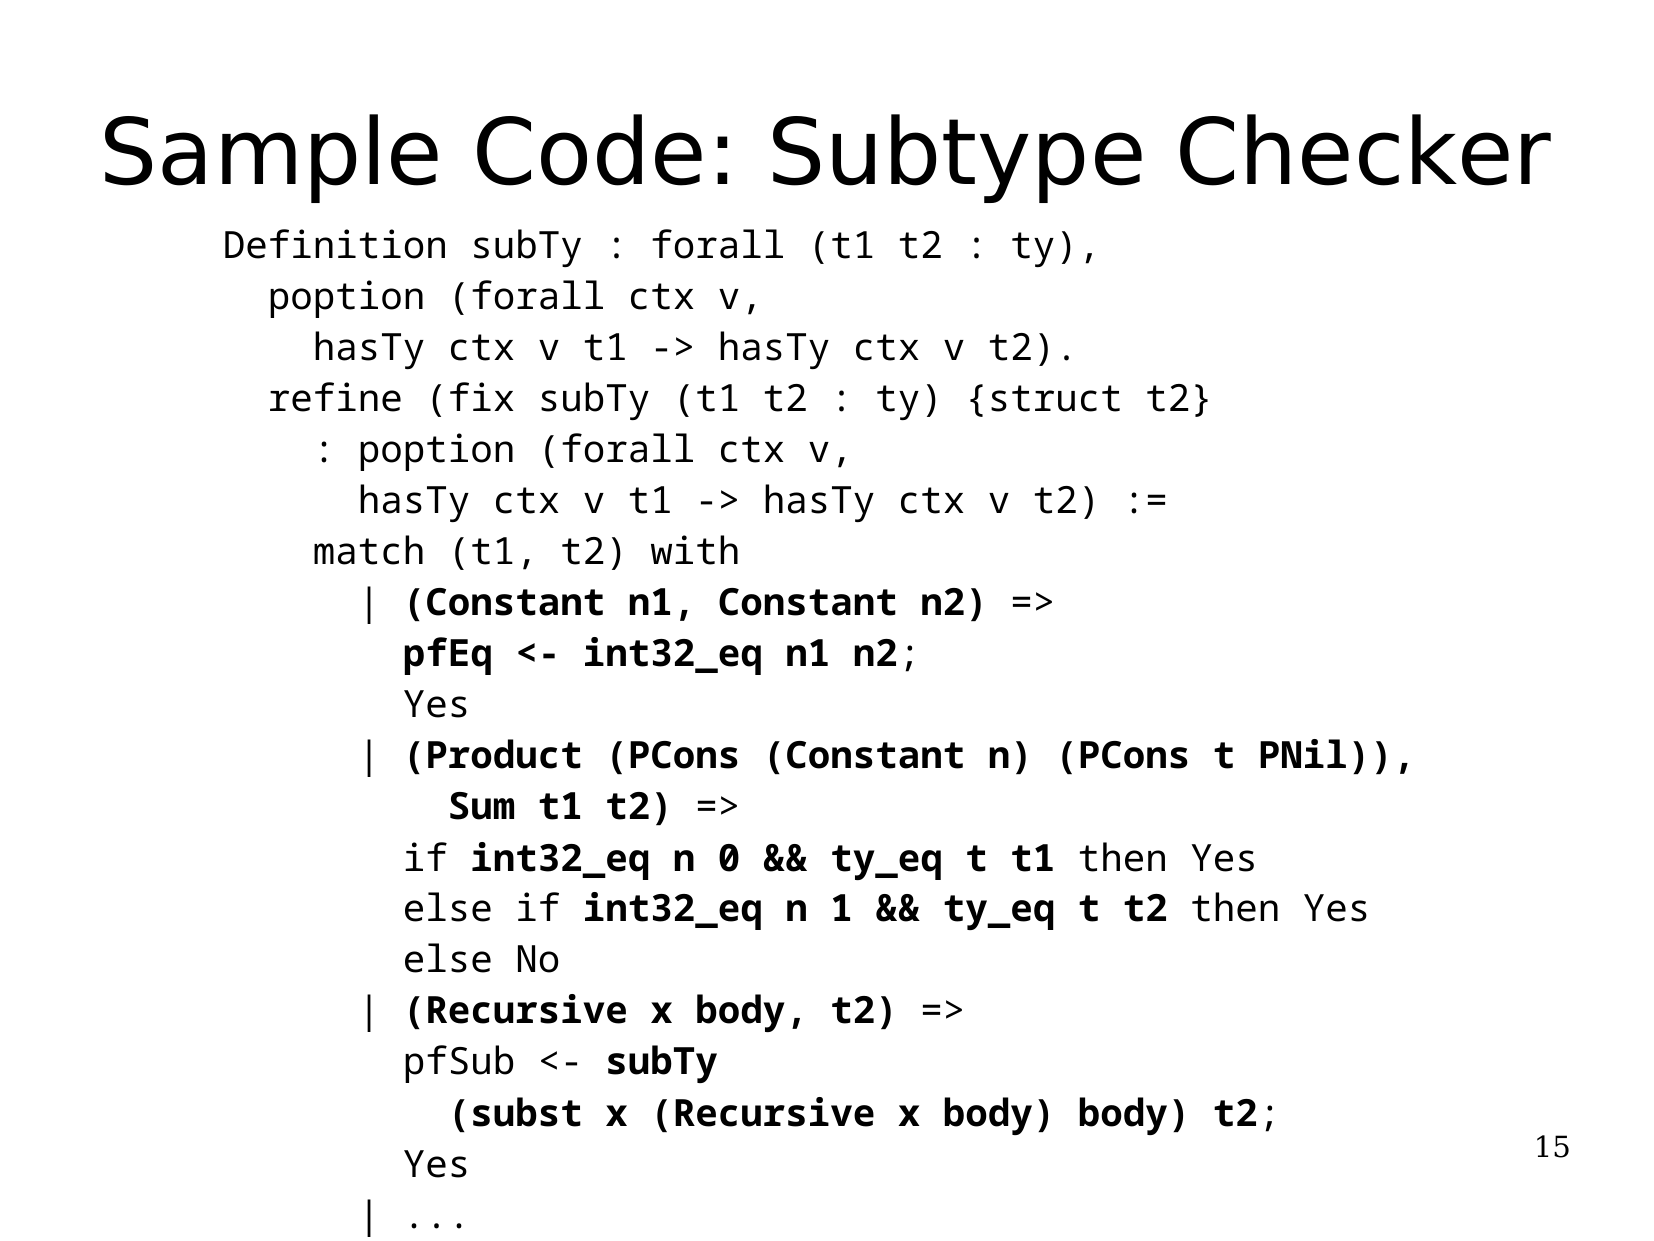

# Sample Code: Subtype Checker
Definition subTy : forall (t1 t2 : ty),
 poption (forall ctx v,
 hasTy ctx v t1 -> hasTy ctx v t2).
 refine (fix subTy (t1 t2 : ty) {struct t2}
 : poption (forall ctx v,
 hasTy ctx v t1 -> hasTy ctx v t2) :=
 match (t1, t2) with
 | (Constant n1, Constant n2) =>
 pfEq <- int32_eq n1 n2;
 Yes
 | (Product (PCons (Constant n) (PCons t PNil)),
 Sum t1 t2) =>
 if int32_eq n 0 && ty_eq t t1 then Yes
 else if int32_eq n 1 && ty_eq t t2 then Yes
 else No
 | (Recursive x body, t2) =>
 pfSub <- subTy
 (subst x (Recursive x body) body) t2;
 Yes
 | ...
 end); ....
Qed.
15